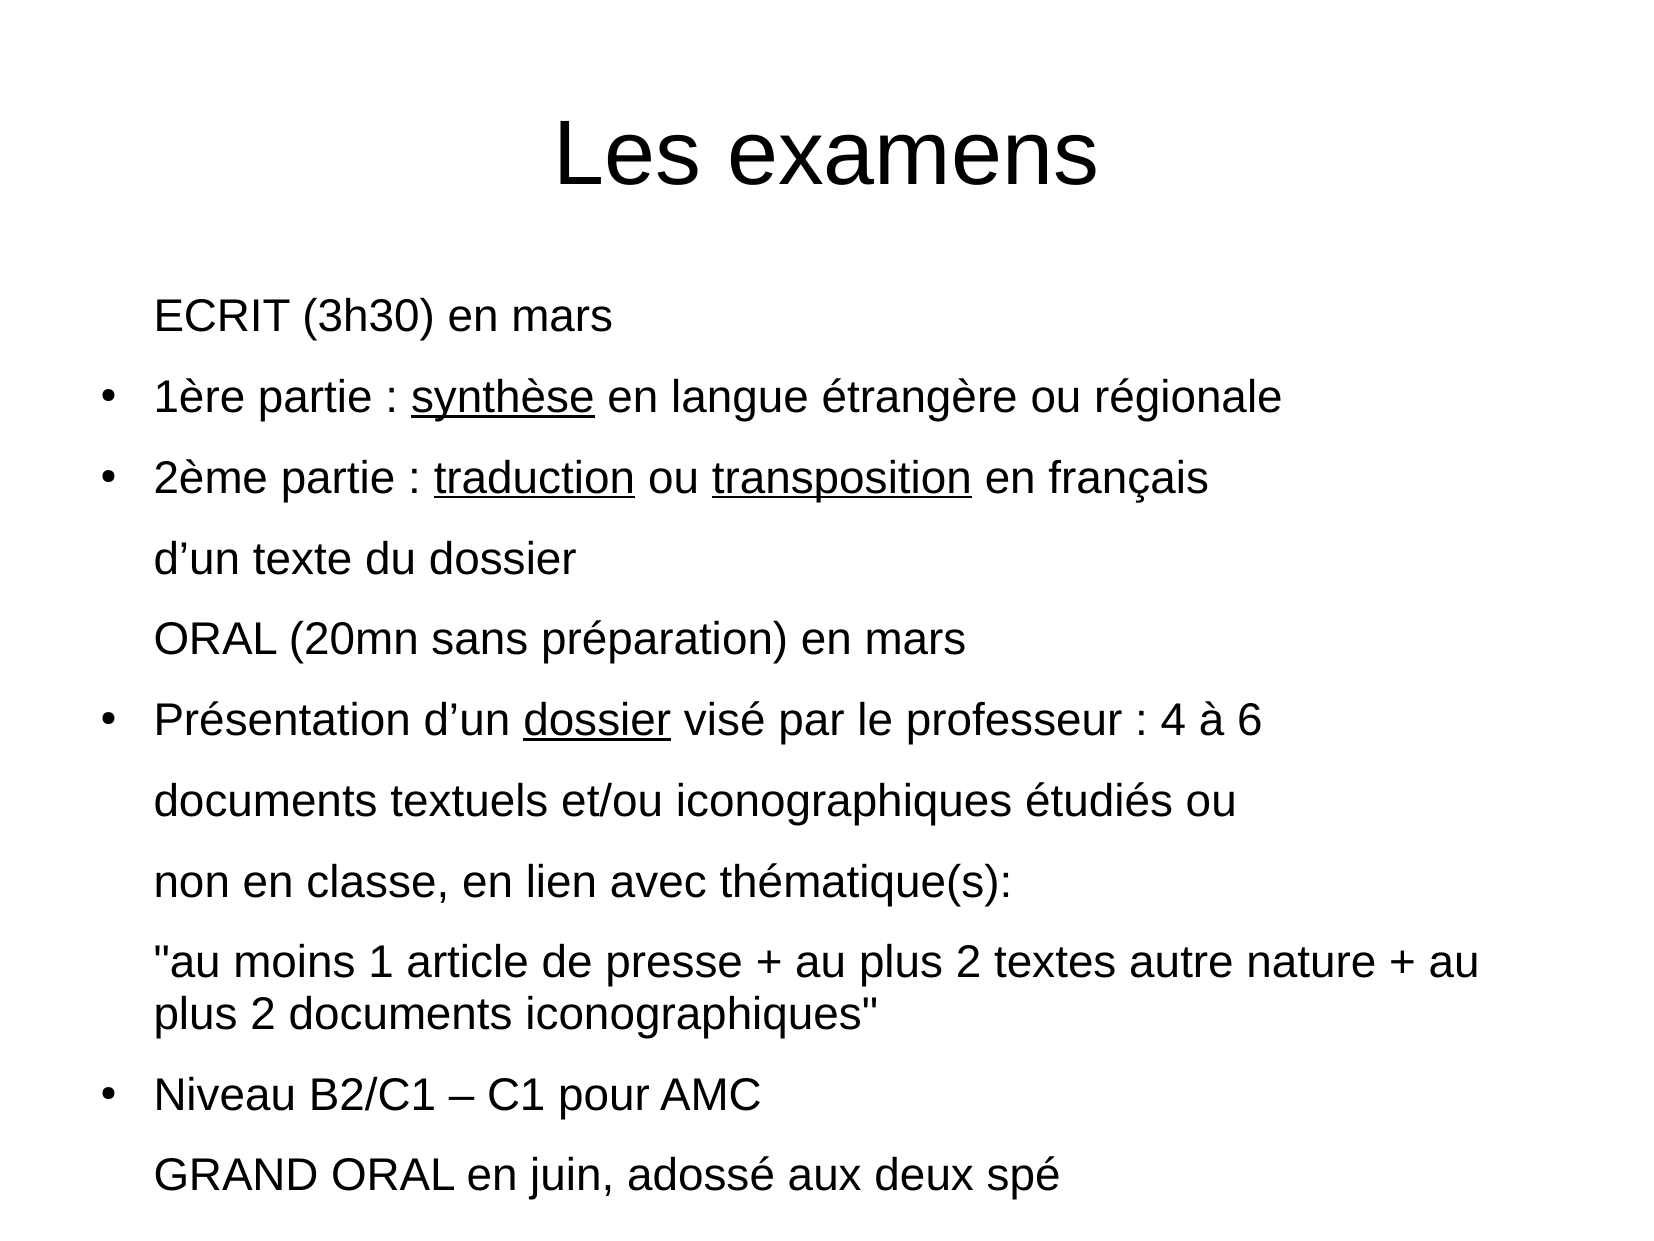

# Les examens
ECRIT (3h30) en mars
1ère partie : synthèse en langue étrangère ou régionale
2ème partie : traduction ou transposition en français
d’un texte du dossier
ORAL (20mn sans préparation) en mars
Présentation d’un dossier visé par le professeur : 4 à 6
documents textuels et/ou iconographiques étudiés ou
non en classe, en lien avec thématique(s):
"au moins 1 article de presse + au plus 2 textes autre nature + au plus 2 documents iconographiques"
Niveau B2/C1 – C1 pour AMC
GRAND ORAL en juin, adossé aux deux spé